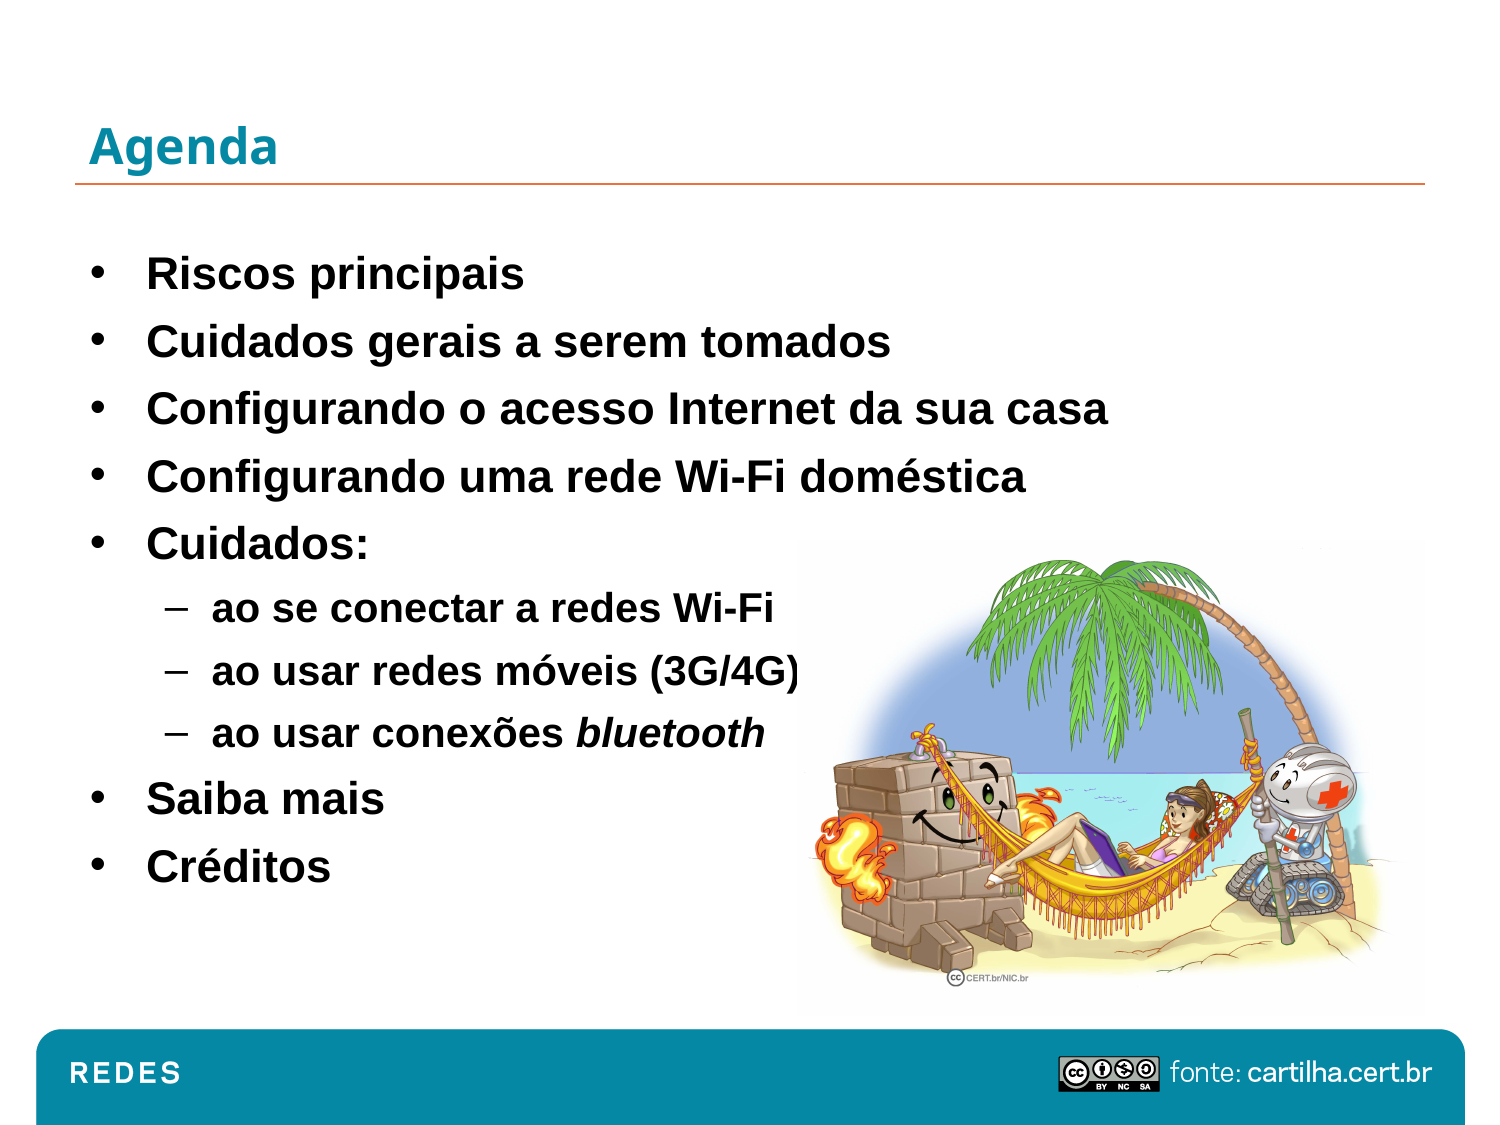

Agenda
# Riscos principais
Cuidados gerais a serem tomados
Configurando o acesso Internet da sua casa
Configurando uma rede Wi-Fi doméstica
Cuidados:
ao se conectar a redes Wi-Fi
ao usar redes móveis (3G/4G)
ao usar conexões bluetooth
Saiba mais
Créditos